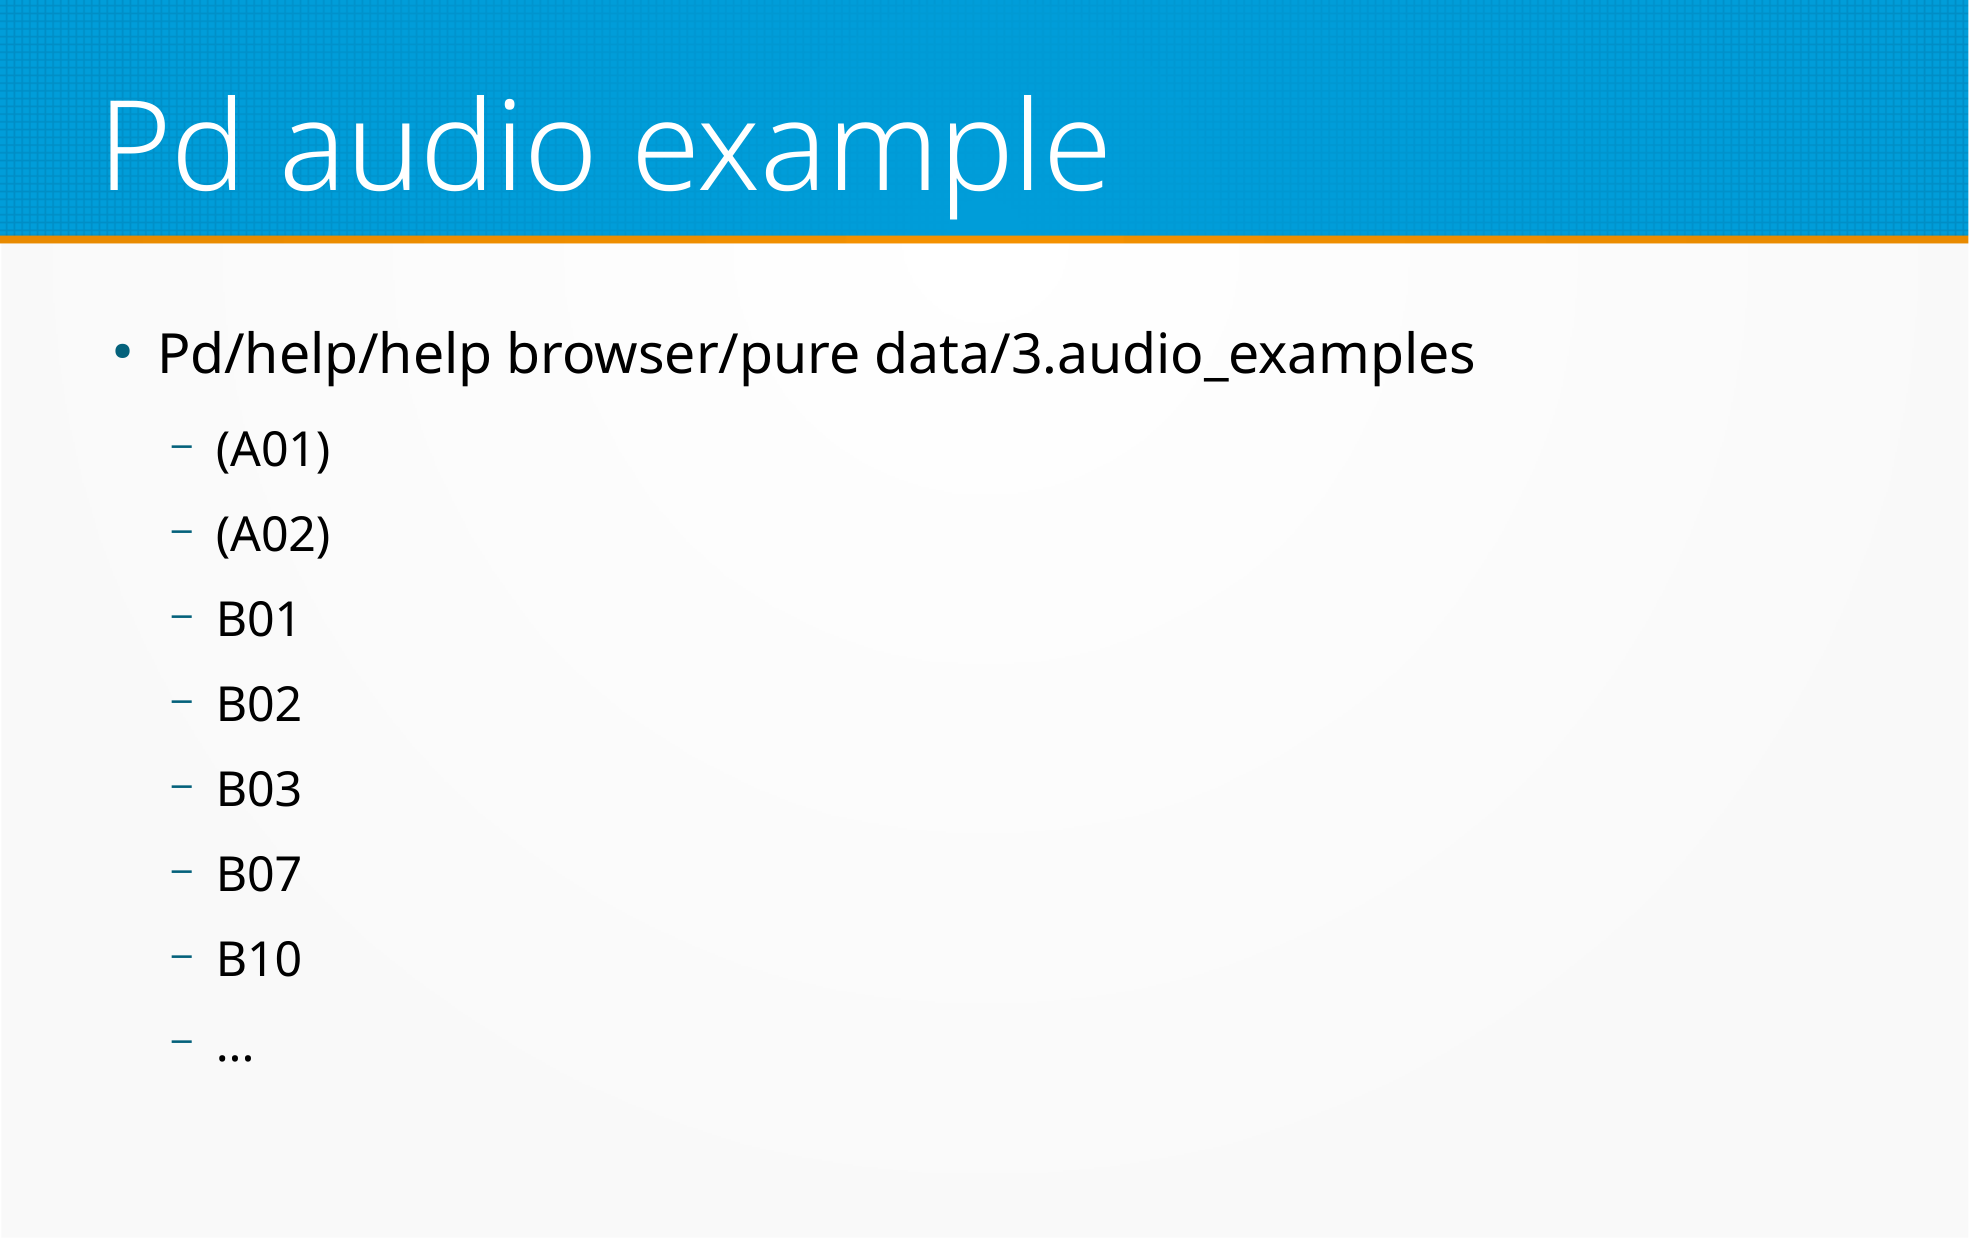

# Pd audio example
Pd/help/help browser/pure data/3.audio_examples
(A01)
(A02)
B01
B02
B03
B07
B10
...